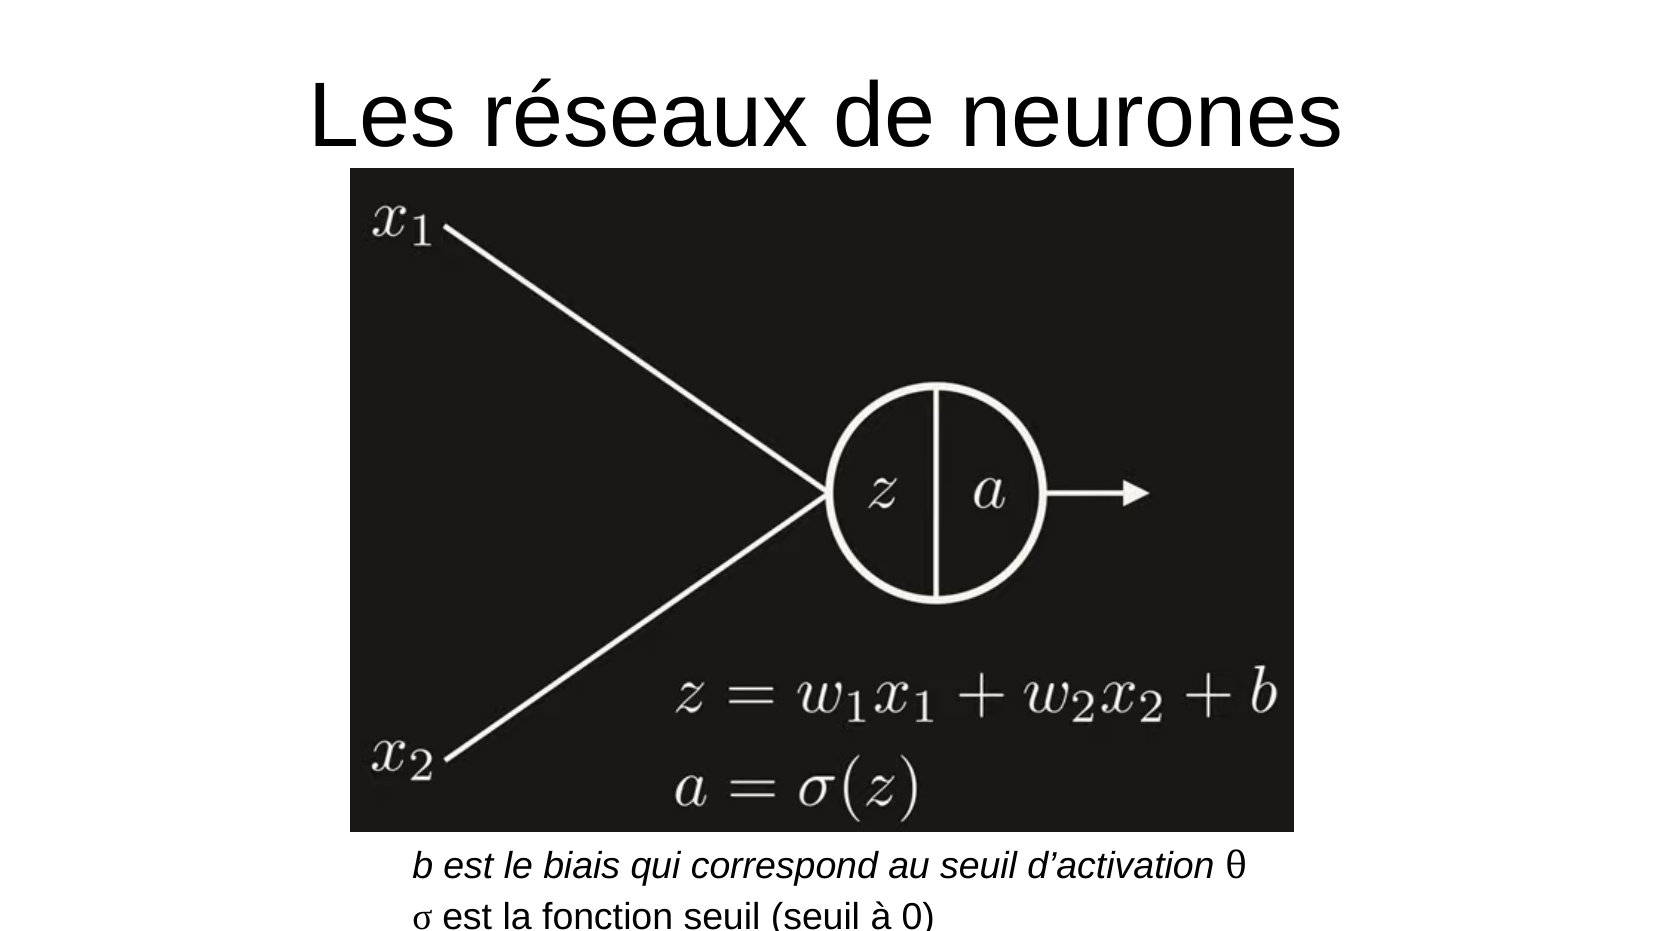

# Les réseaux de neurones
Le neurone
b est le biais qui correspond au seuil d’activation θ
σ est la fonction seuil (seuil à 0)